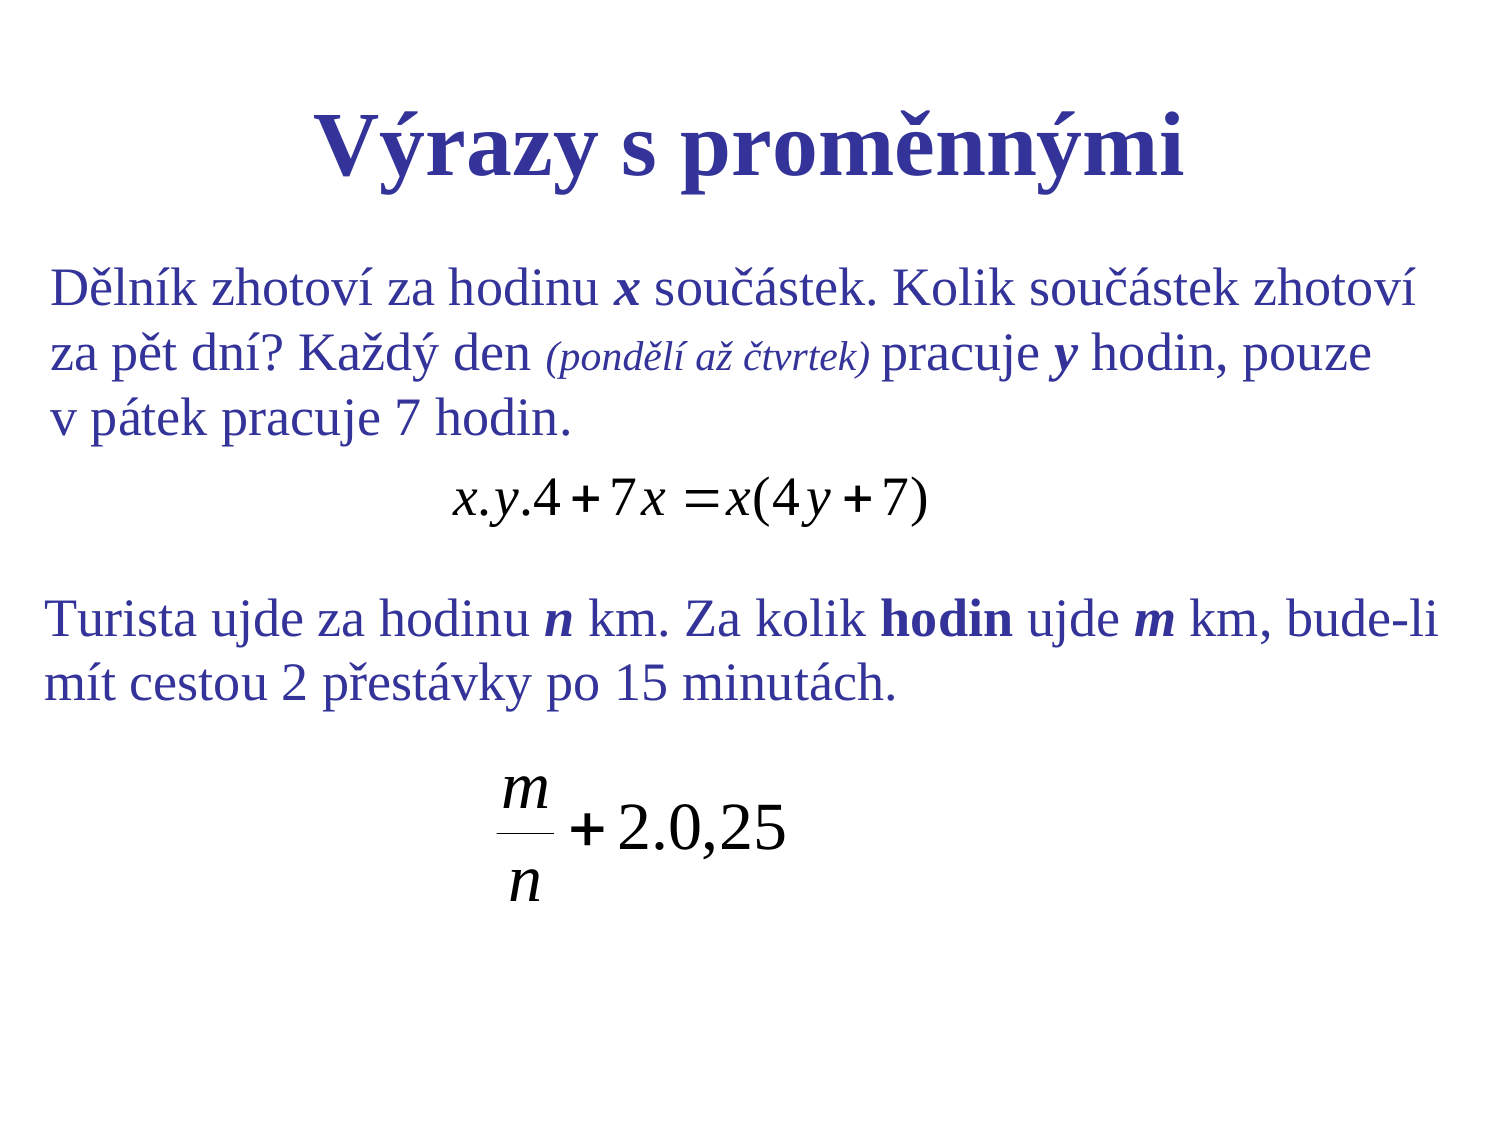

# Výrazy s proměnnými
Dělník zhotoví za hodinu x součástek. Kolik součástek zhotoví za pět dní? Každý den (pondělí až čtvrtek) pracuje y hodin, pouze
v pátek pracuje 7 hodin.
Turista ujde za hodinu n km. Za kolik hodin ujde m km, bude-li mít cestou 2 přestávky po 15 minutách.